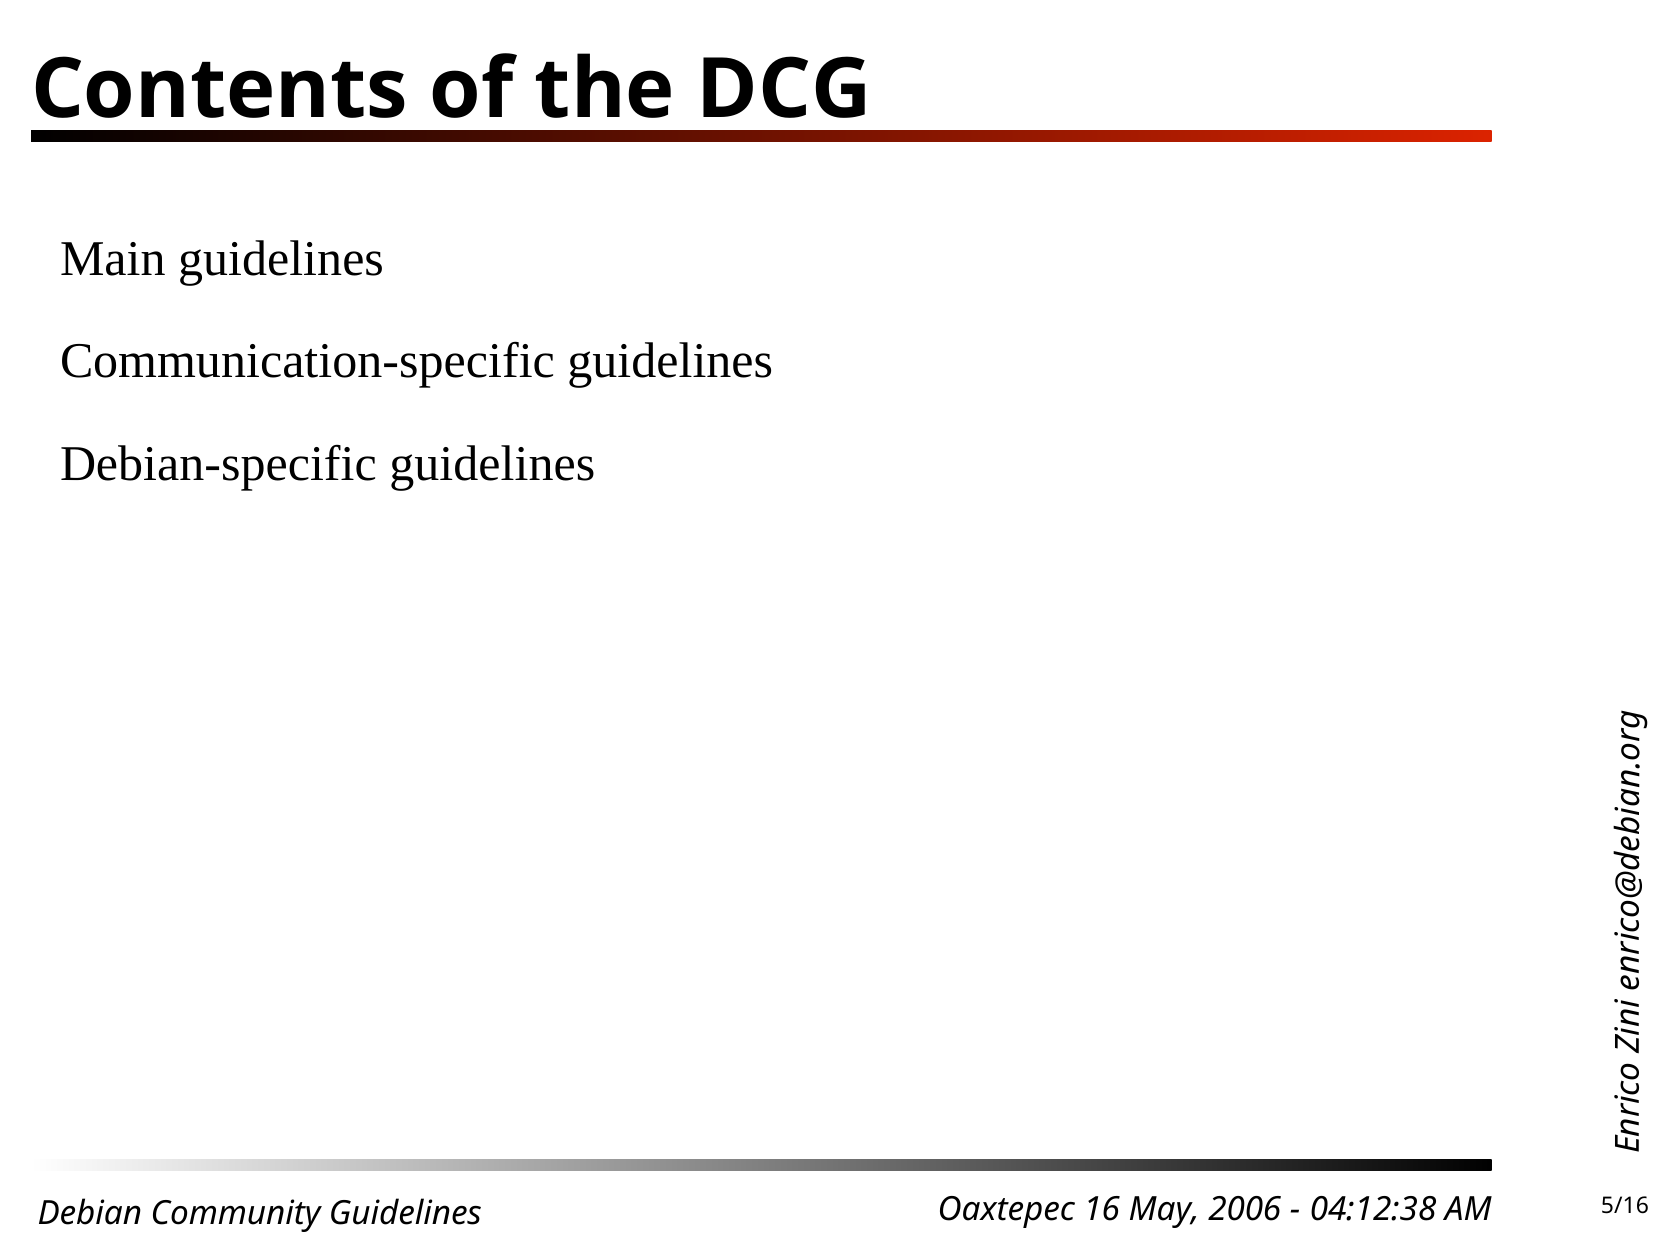

Contents of the DCG
Main guidelines
Communication-specific guidelines
Debian-specific guidelines